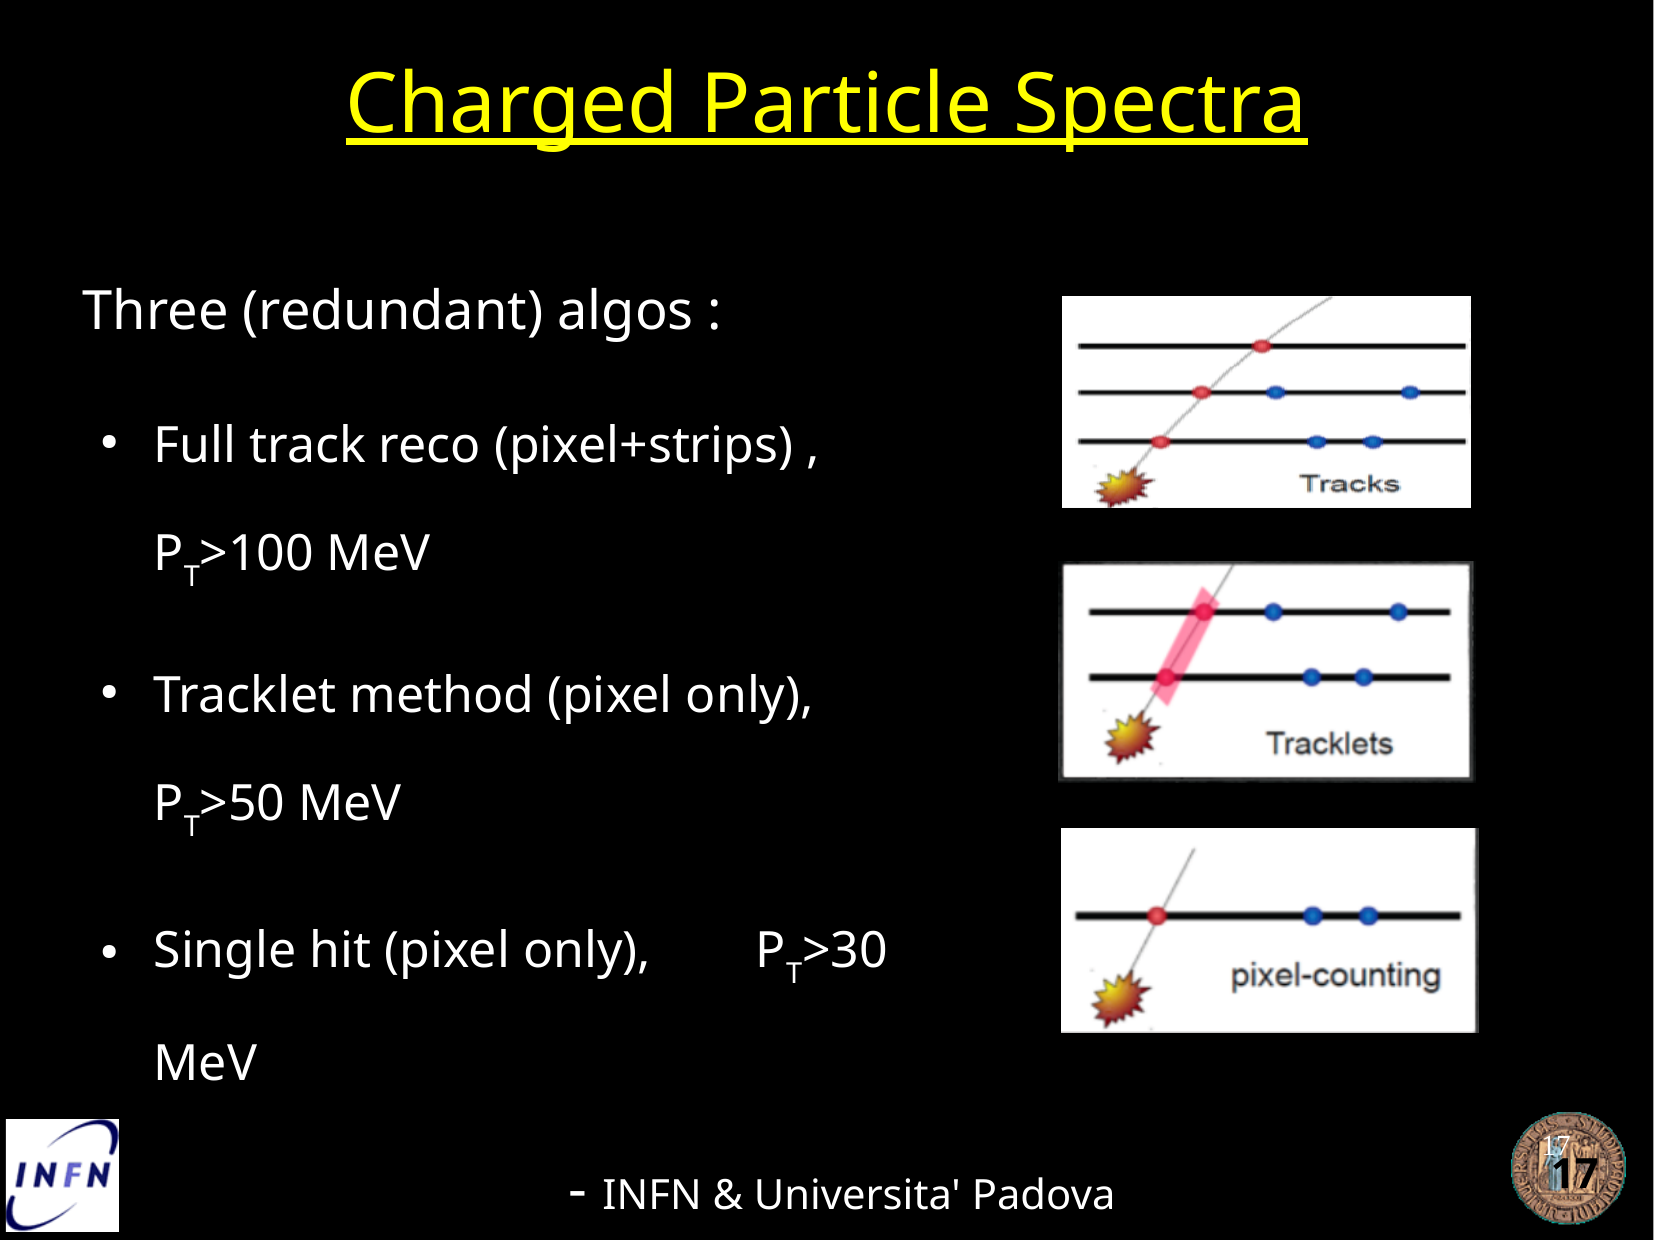

# Charged Particle Spectra
Three (redundant) algos :
Full track reco (pixel+strips) , PT>100 MeV
Tracklet method (pixel only), PT>50 MeV
Single hit (pixel only), PT>30 MeV
17